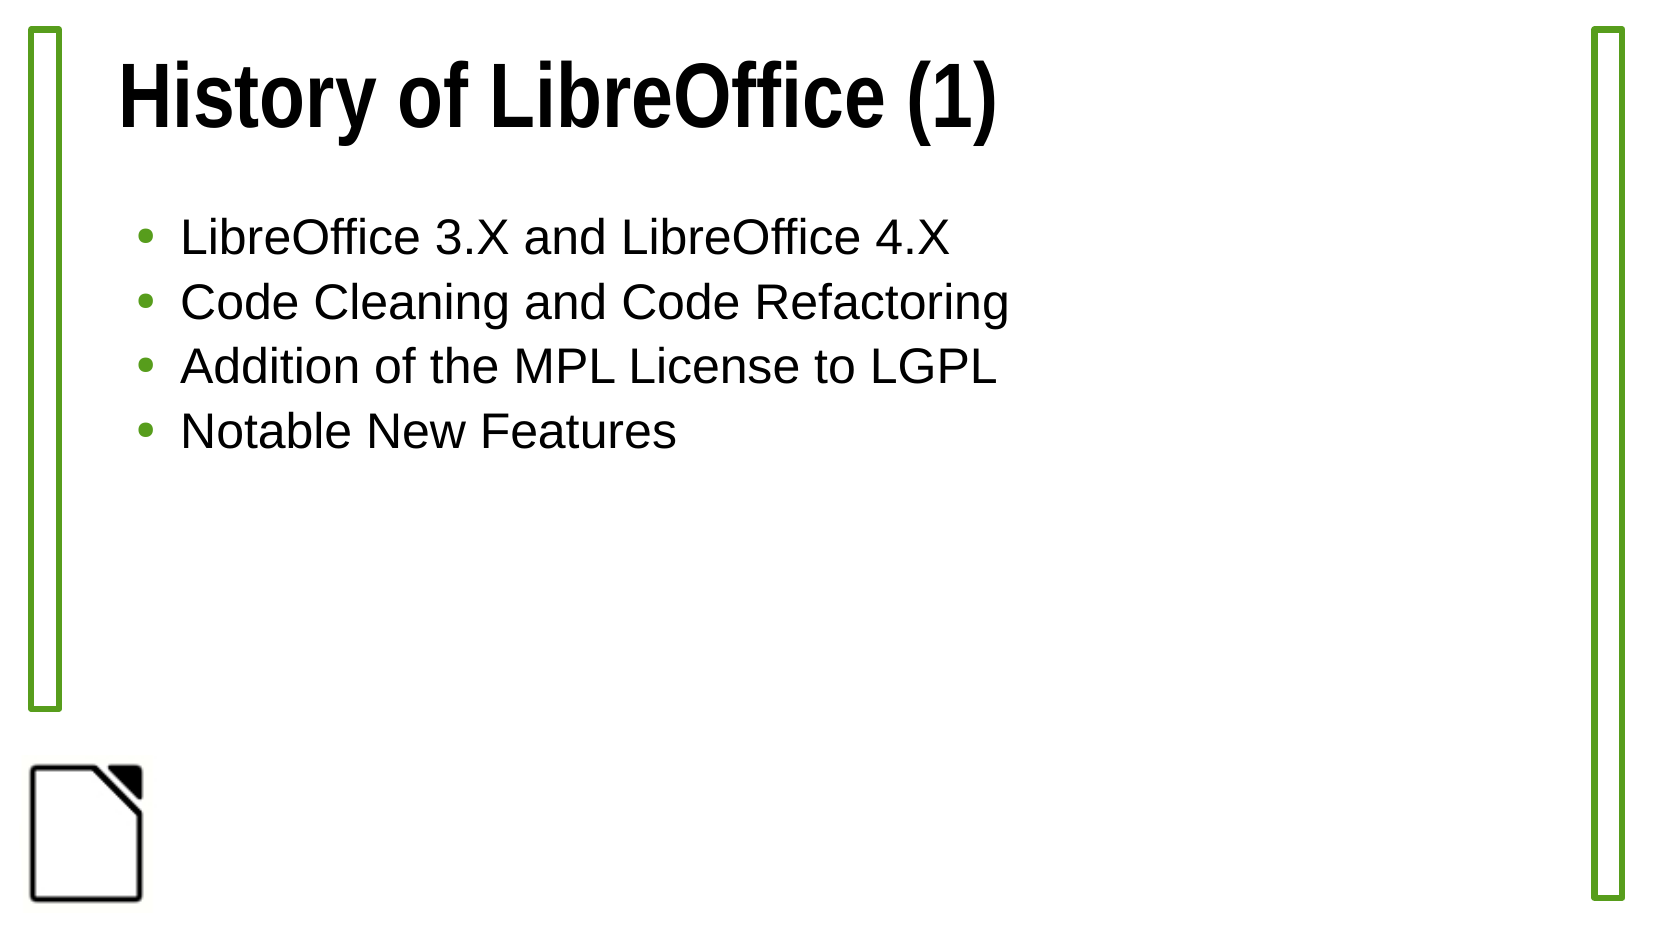

# History of LibreOffice (1)
LibreOffice 3.X and LibreOffice 4.X
Code Cleaning and Code Refactoring
Addition of the MPL License to LGPL
Notable New Features